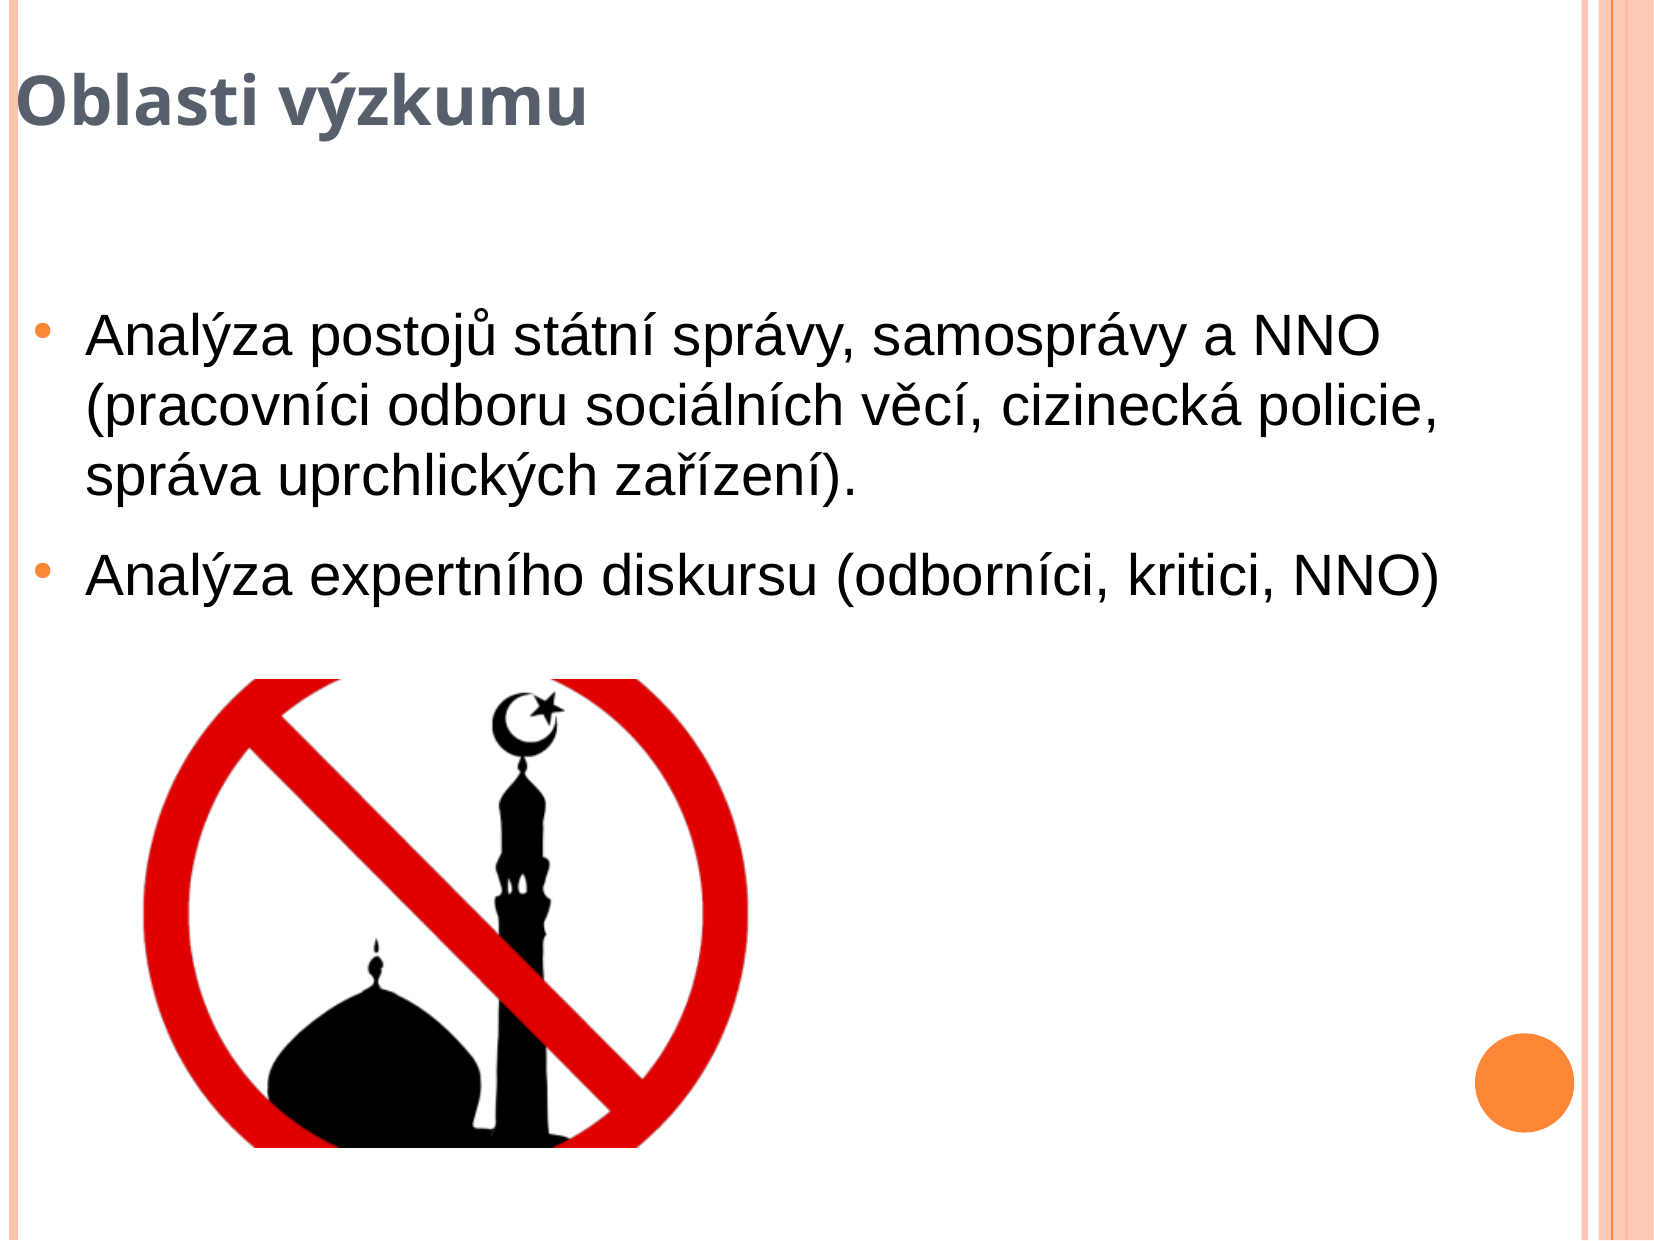

# Oblasti výzkumu
Analýza postojů státní správy, samosprávy a NNO (pracovníci odboru sociálních věcí, cizinecká policie, správa uprchlických zařízení).
Analýza expertního diskursu (odborníci, kritici, NNO)